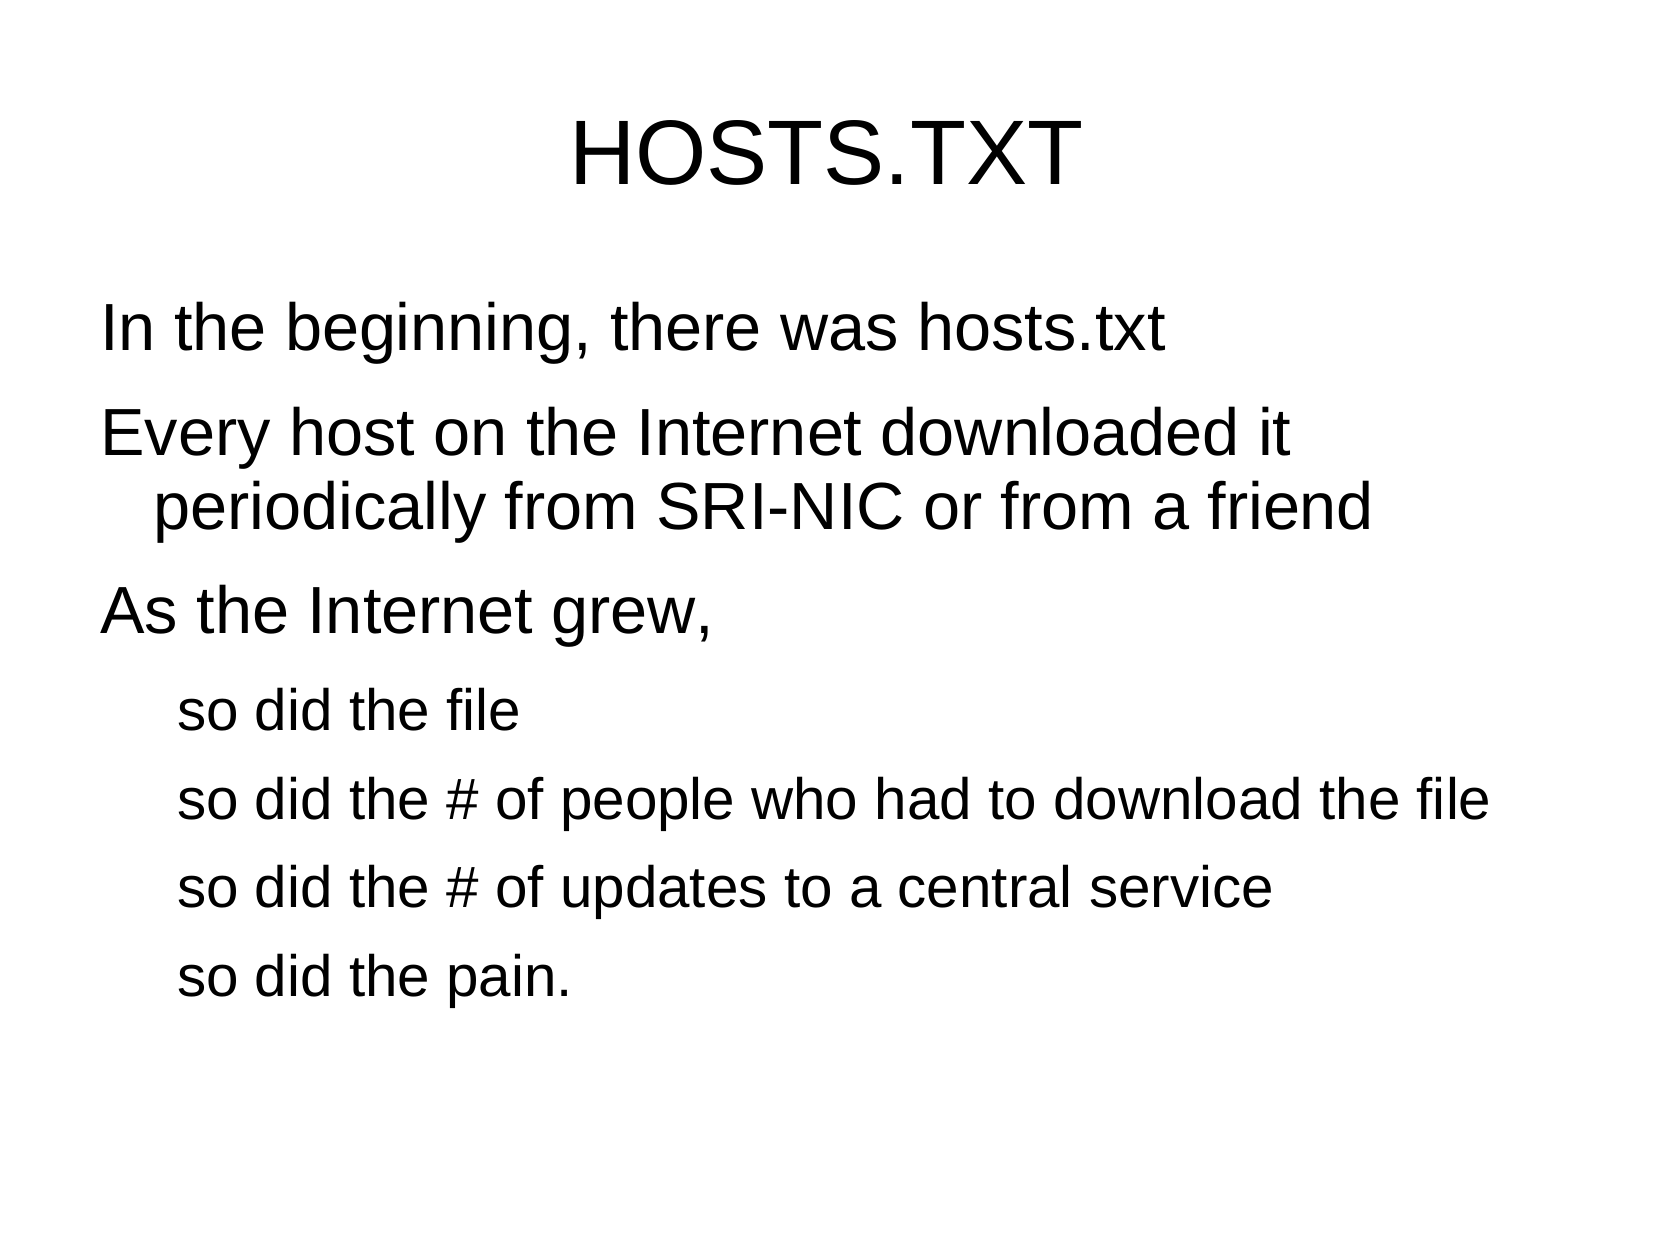

# HOSTS.TXT
In the beginning, there was hosts.txt
Every host on the Internet downloaded it periodically from SRI-NIC or from a friend
As the Internet grew,
so did the file
so did the # of people who had to download the file
so did the # of updates to a central service
so did the pain.